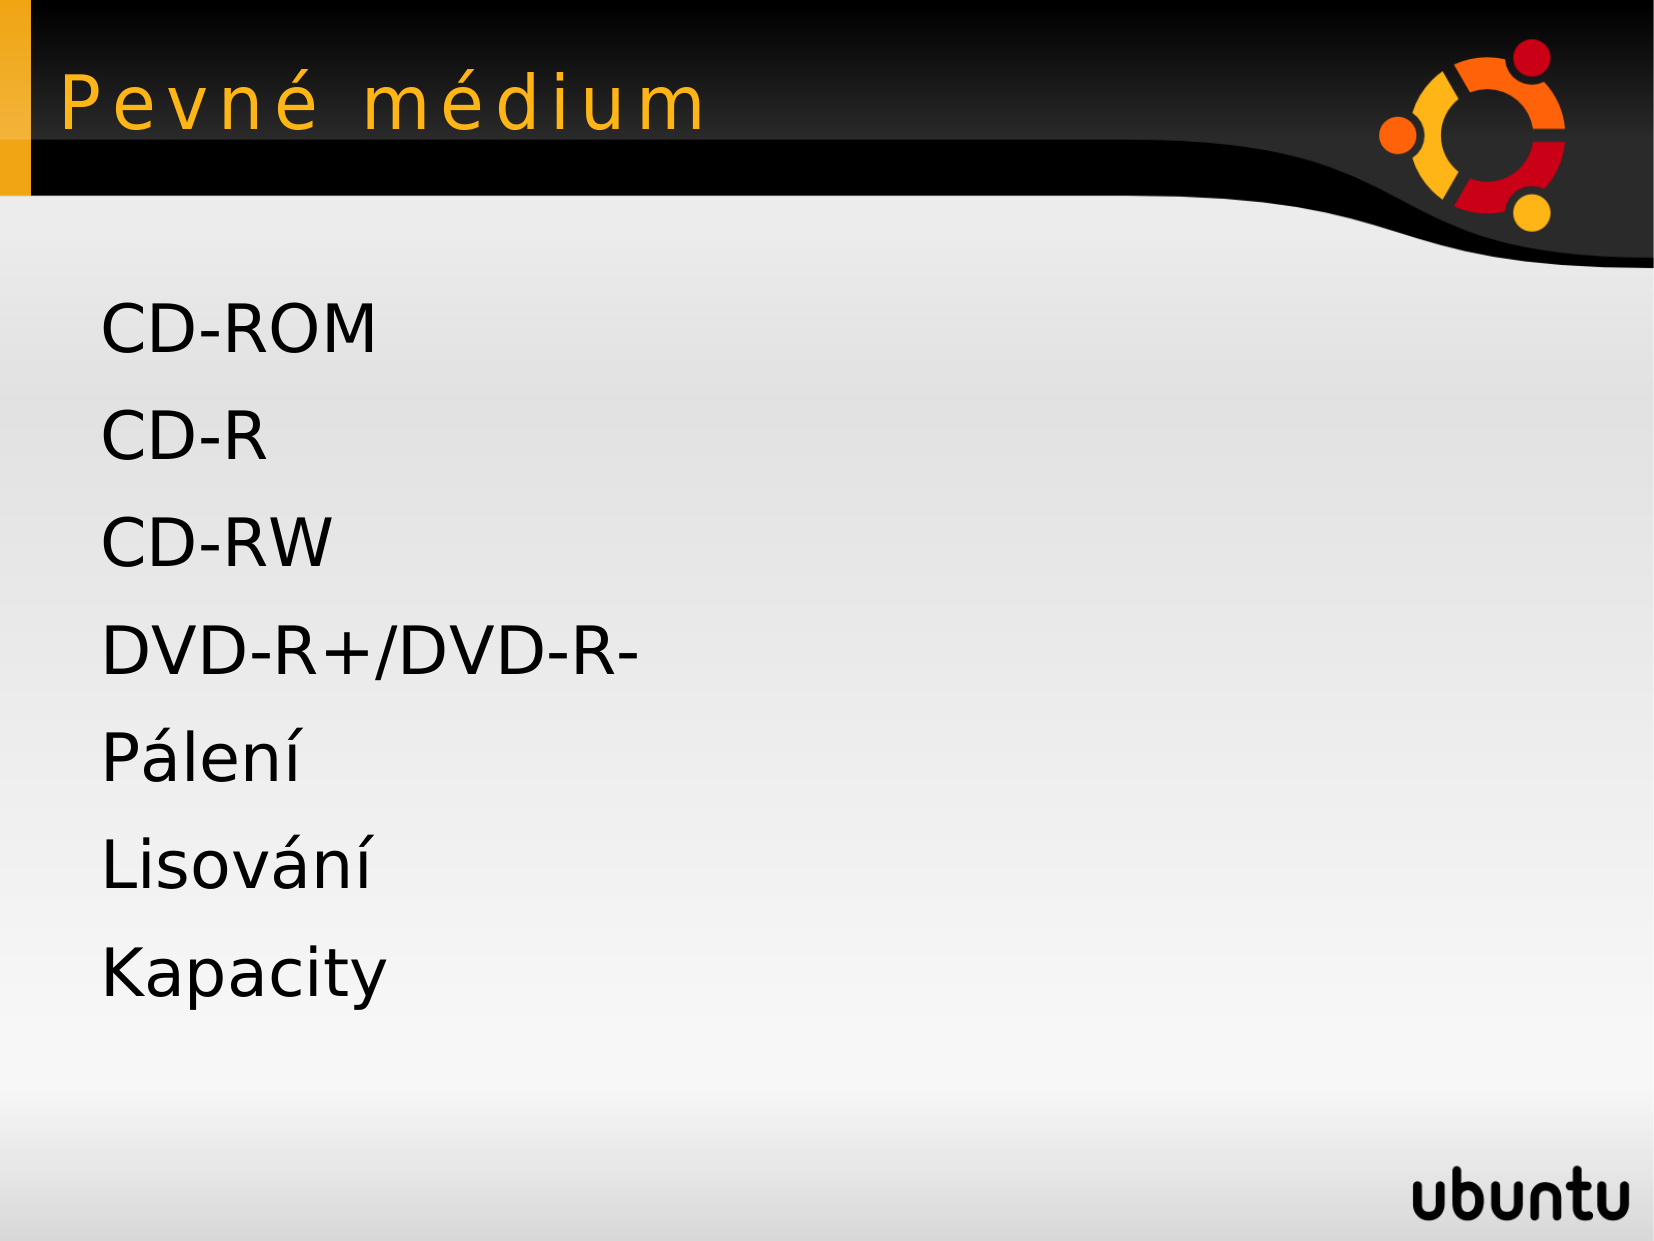

# Pevné médium
CD-ROM
CD-R
CD-RW
DVD-R+/DVD-R-
Pálení
Lisování
Kapacity